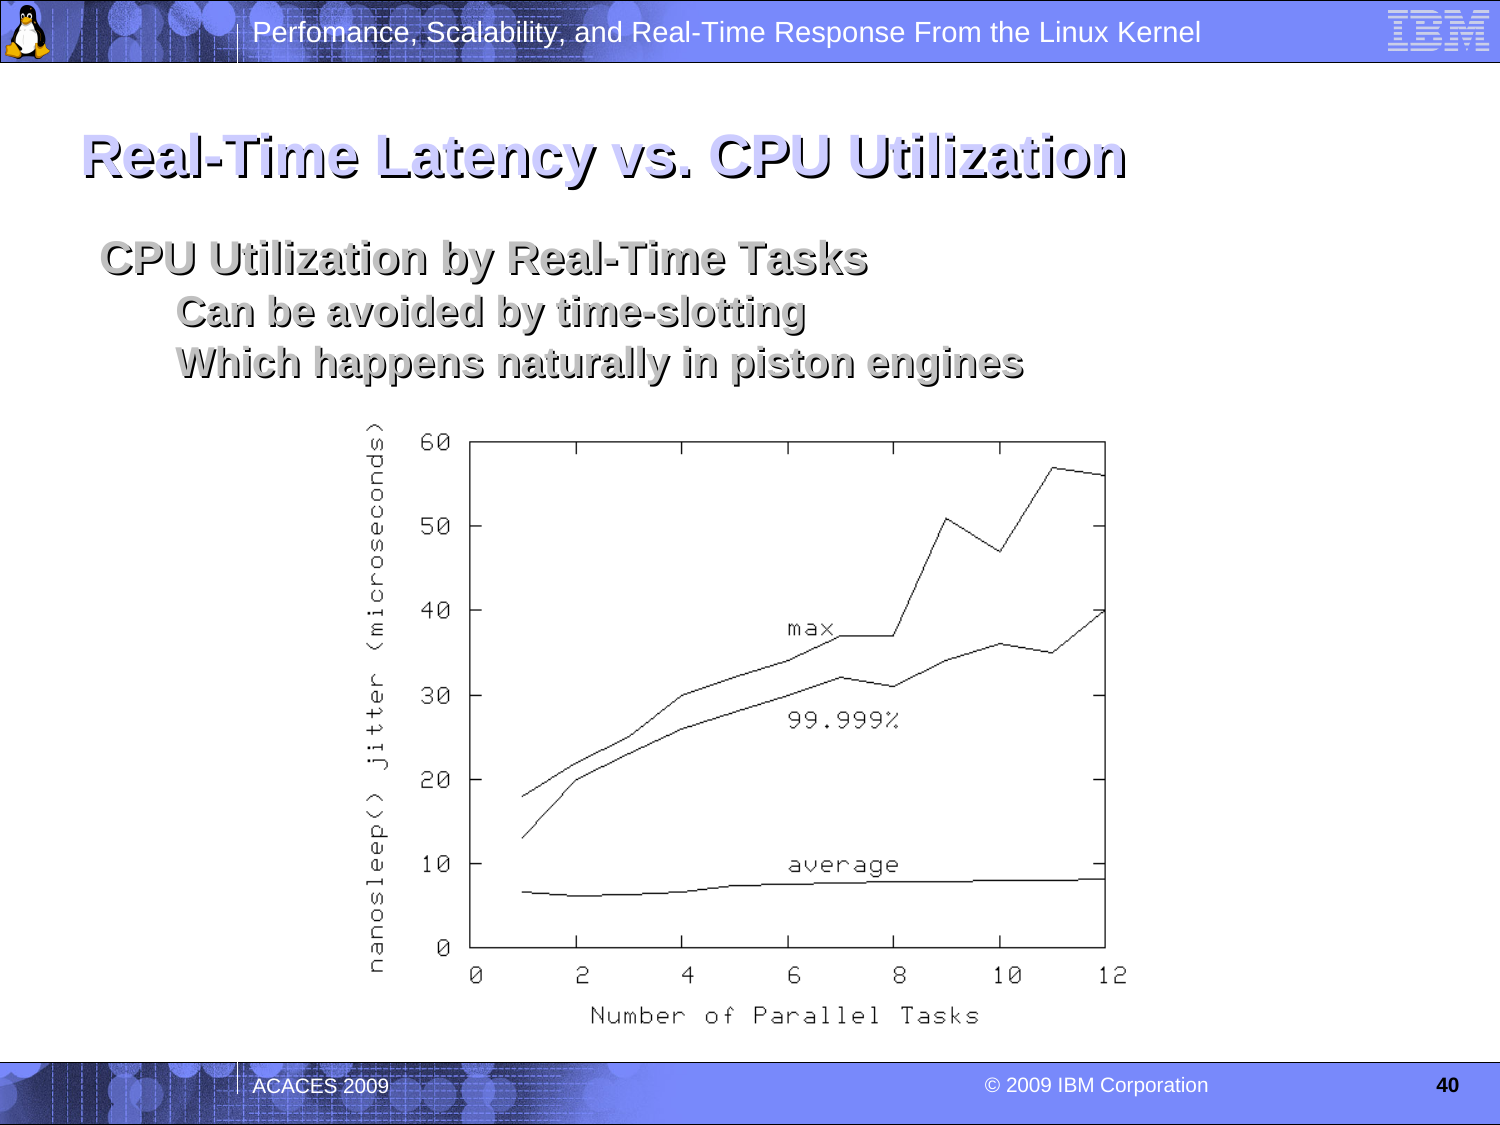

# Real-Time Latency vs. CPU Utilization
CPU Utilization by Real-Time Tasks
Can be avoided by time-slotting
Which happens naturally in piston engines
40